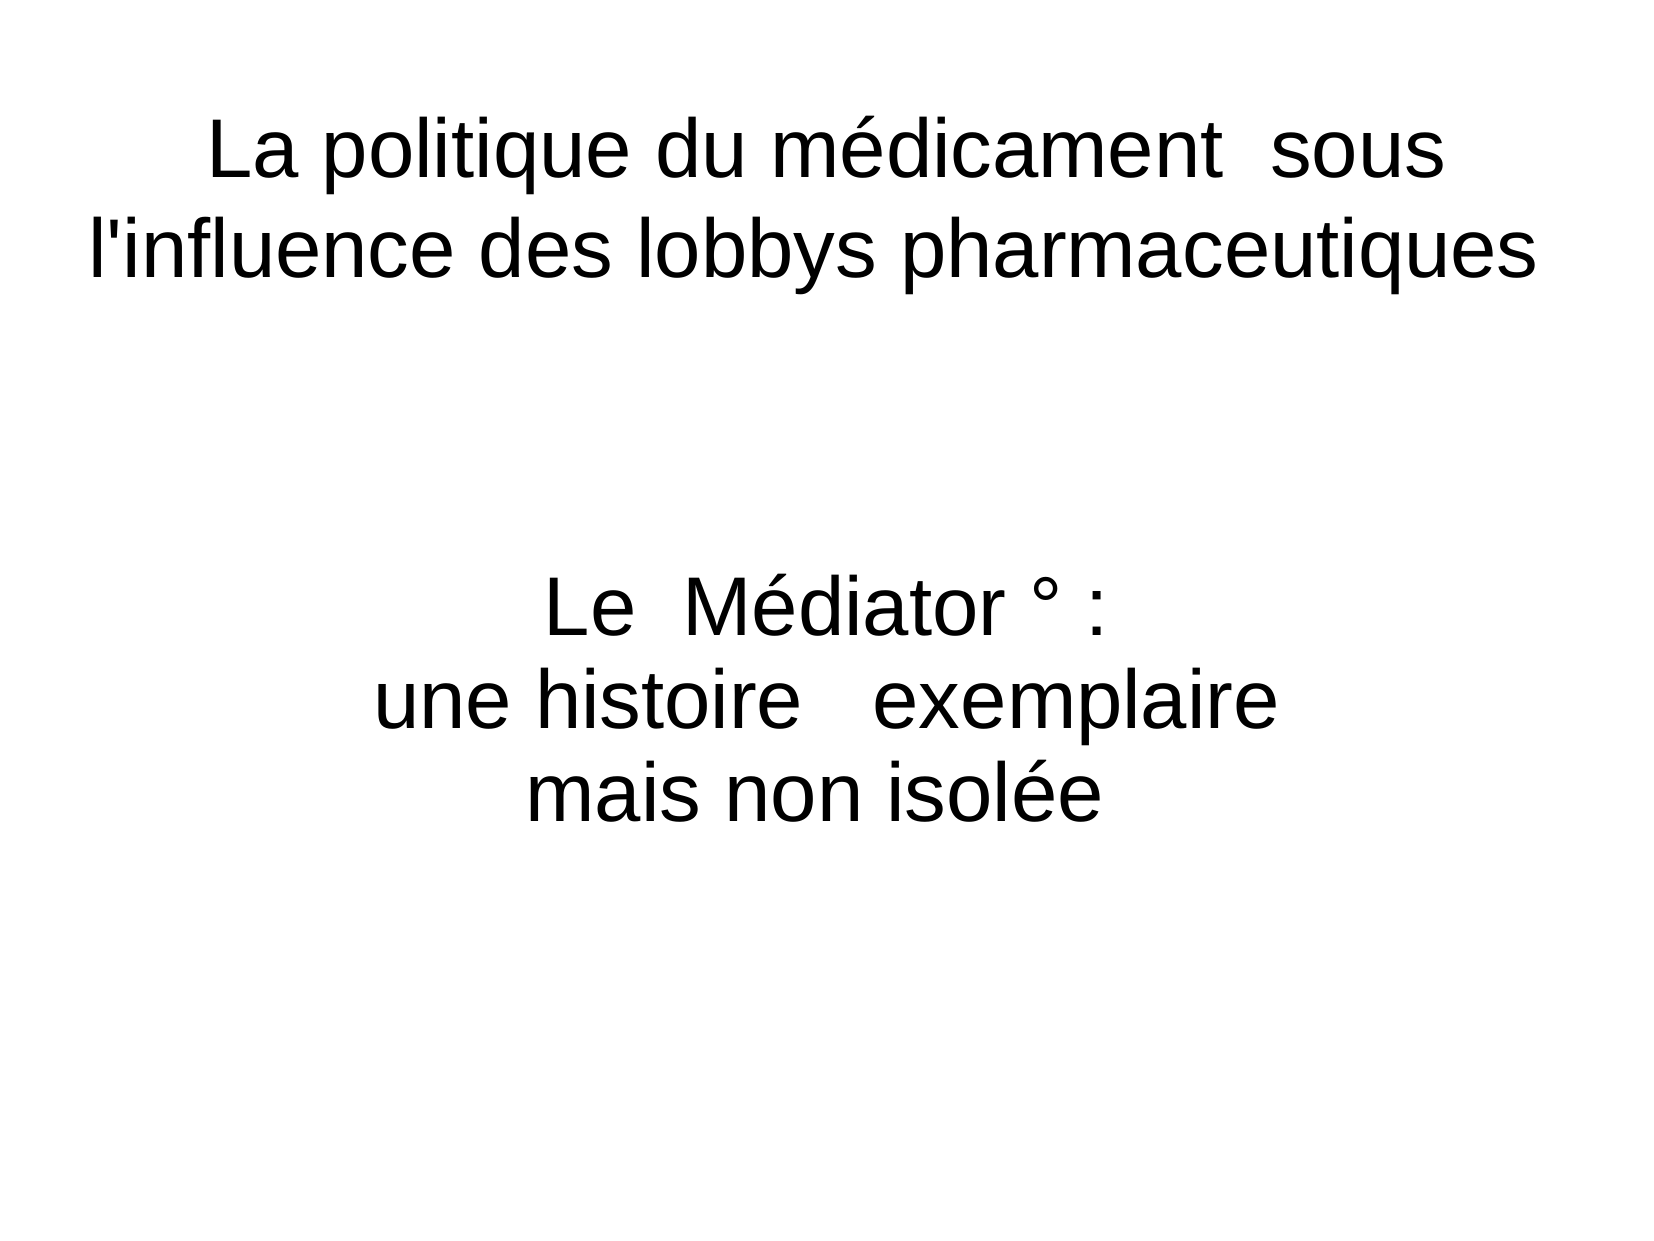

# La politique du médicament sous l'influence des lobbys pharmaceutiques
Le Médiator ° :
 une histoire exemplaire
mais non isolée